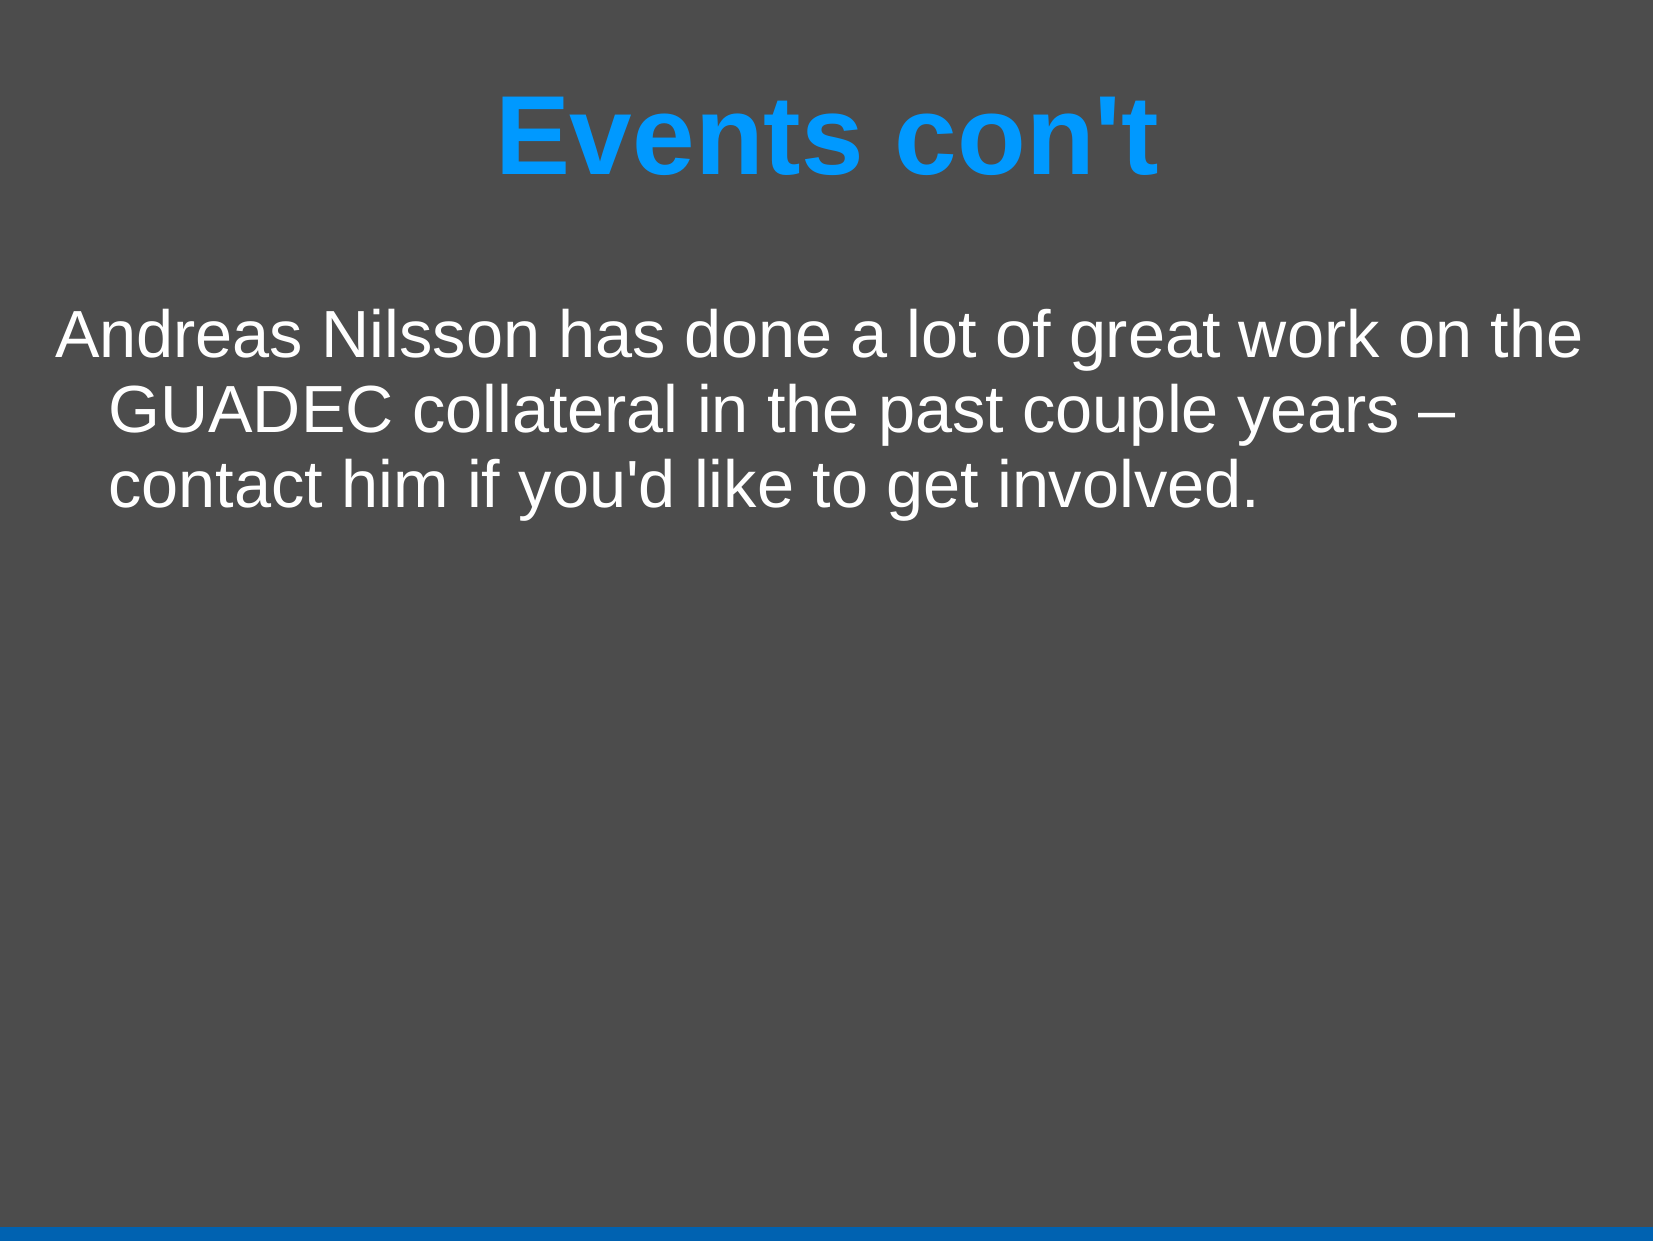

# Events con't
Andreas Nilsson has done a lot of great work on the GUADEC collateral in the past couple years – contact him if you'd like to get involved.